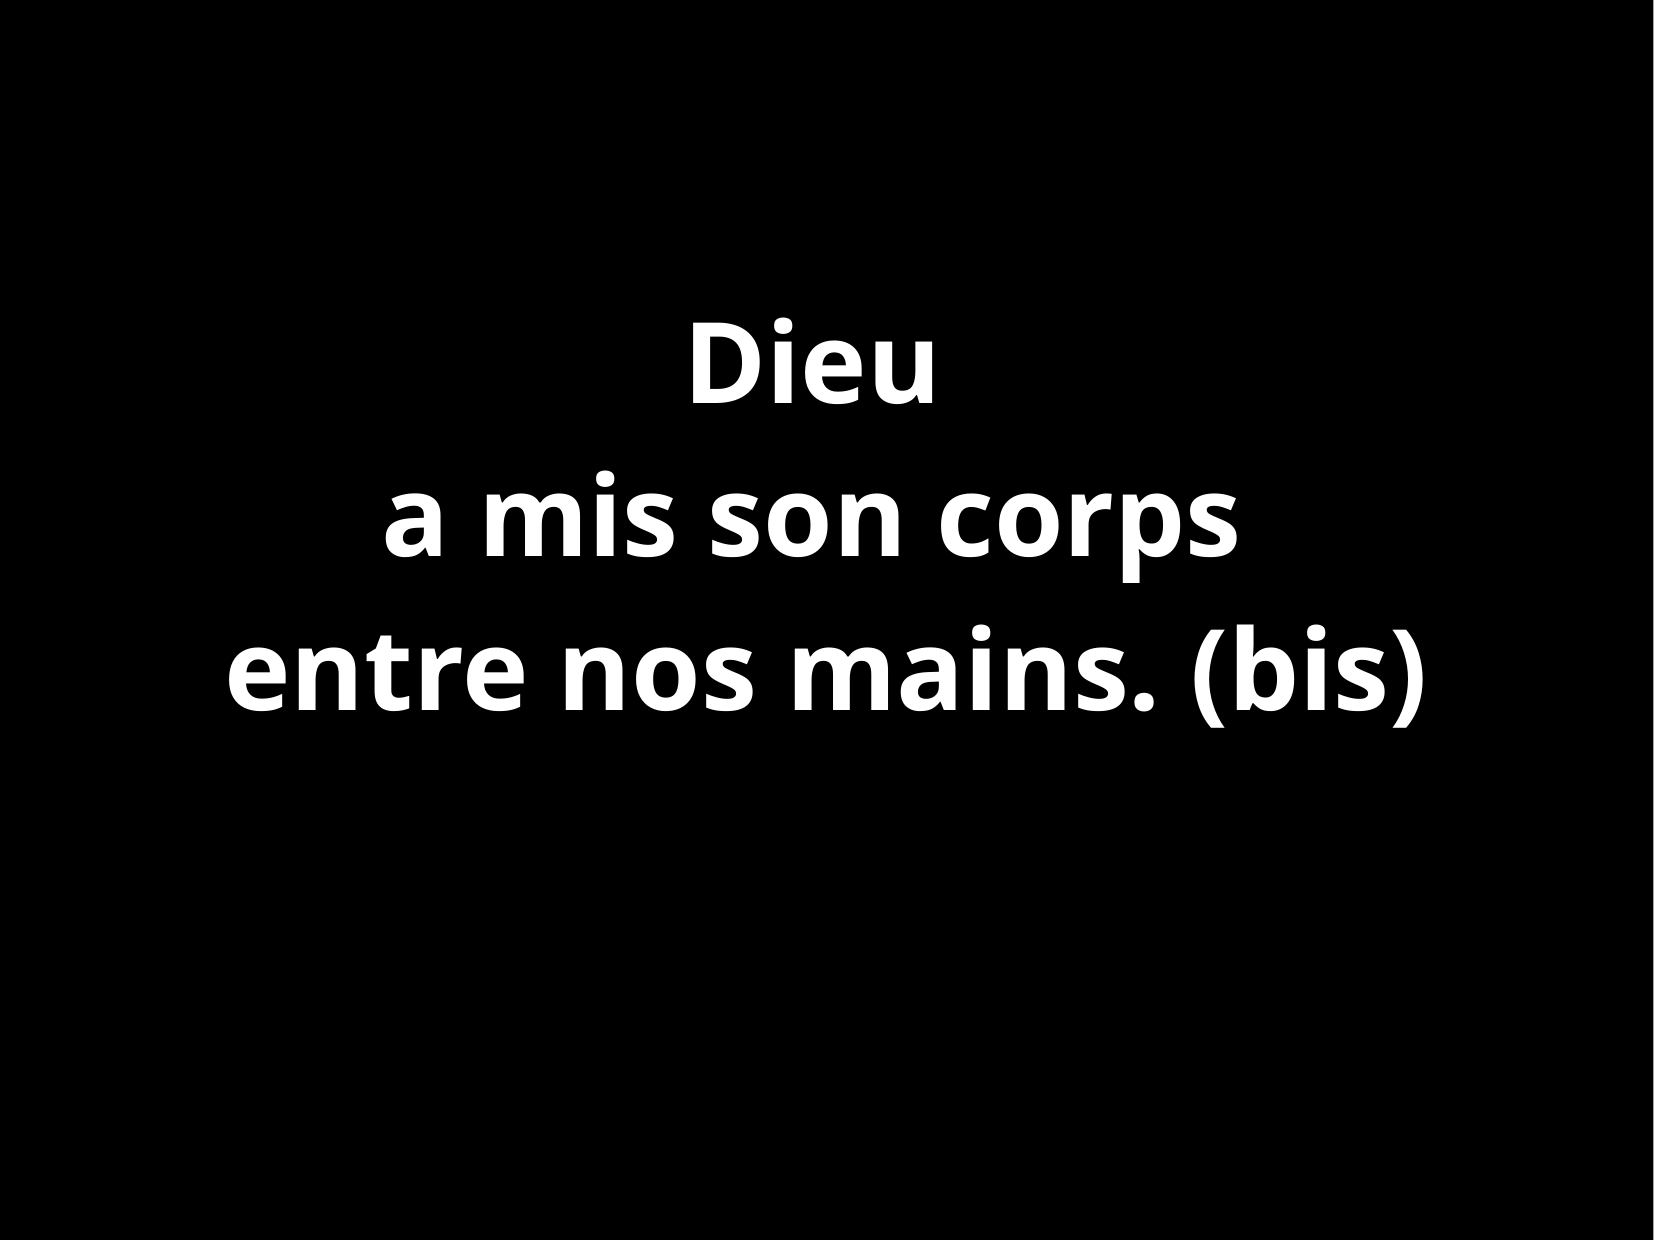

# Dieu
a mis son corps
entre nos mains. (bis)